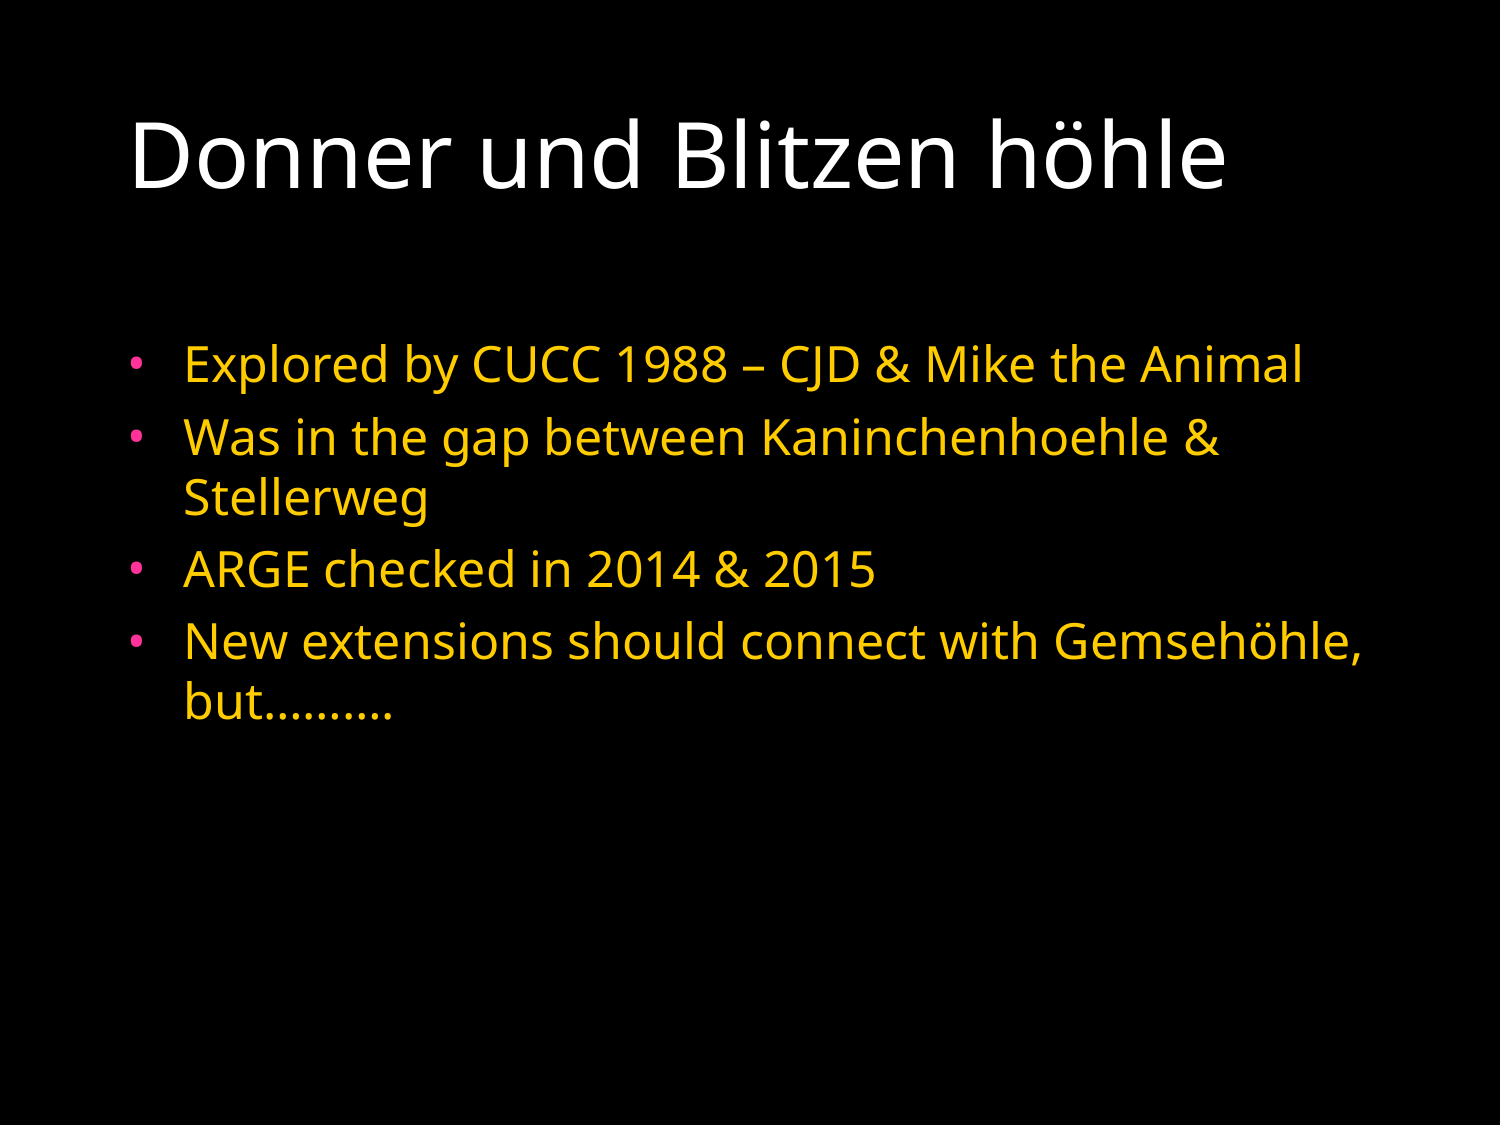

# Donner und Blitzen höhle
Explored by CUCC 1988 – CJD & Mike the Animal
Was in the gap between Kaninchenhoehle & Stellerweg
ARGE checked in 2014 & 2015
New extensions should connect with Gemsehöhle, but……….